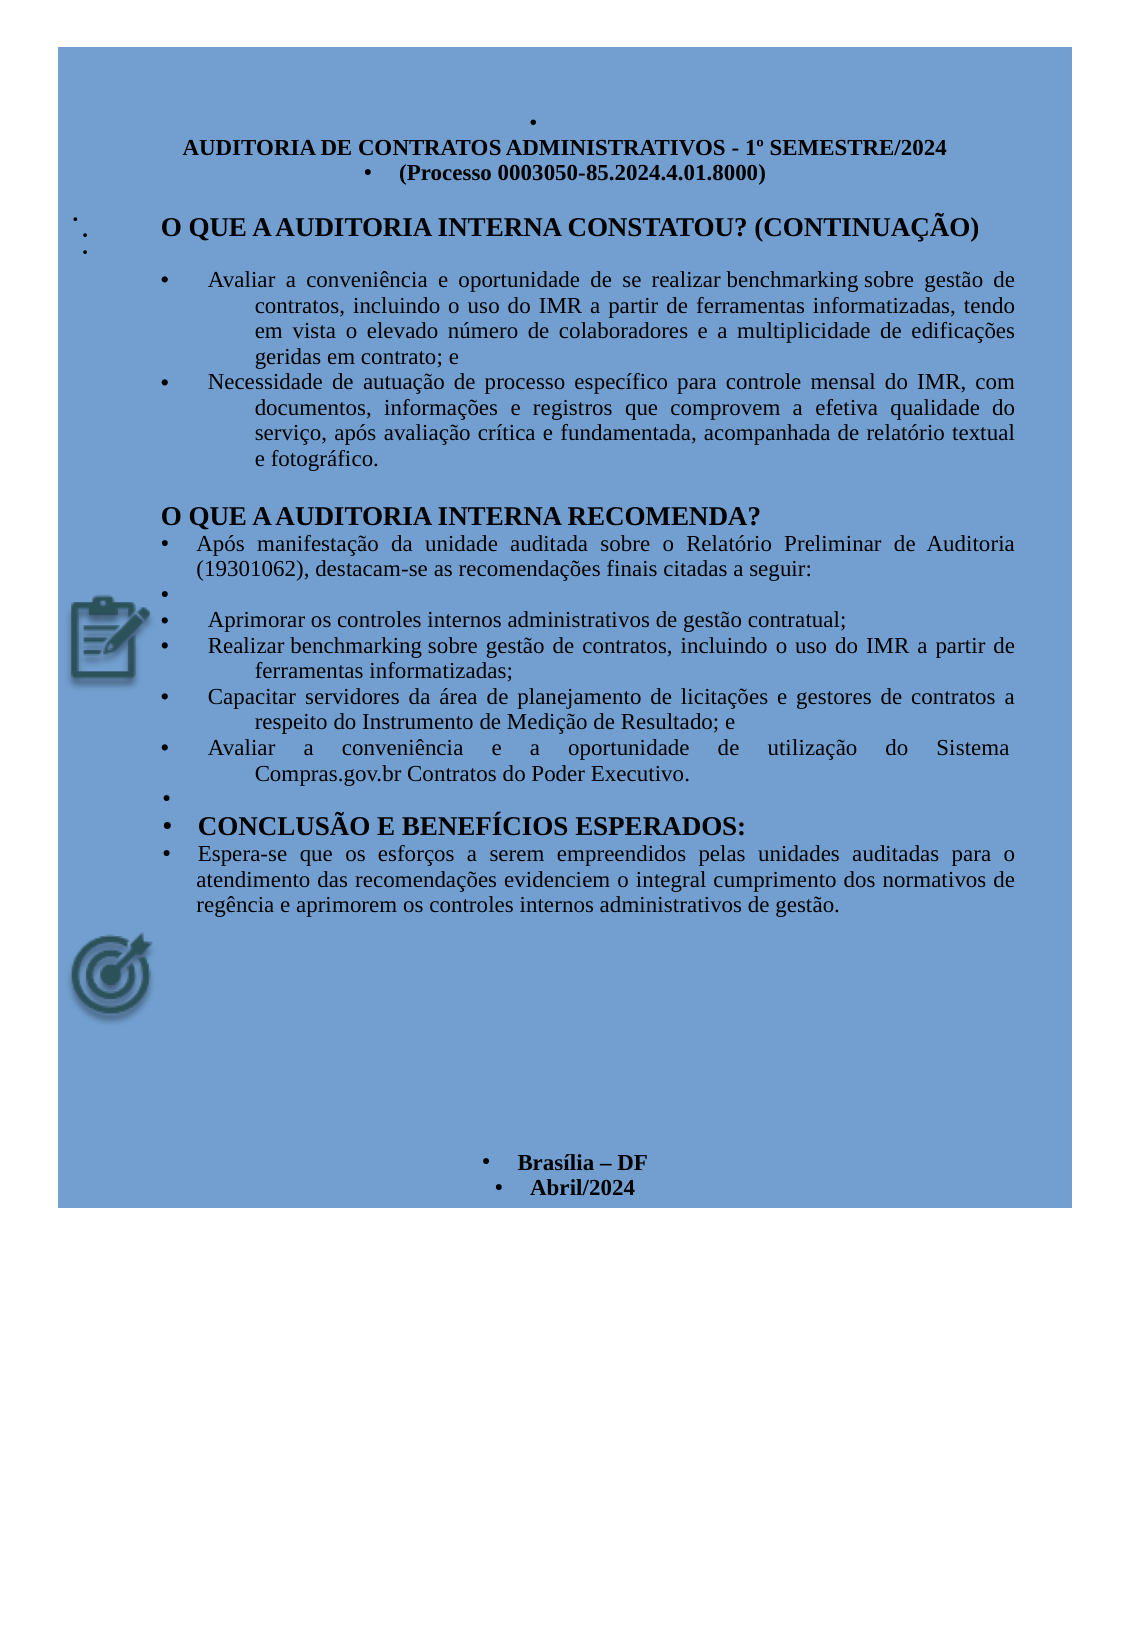

| | | |
| --- | --- | --- |
| AUDITORIA DE CONTRATOS ADMINISTRATIVOS - 1º SEMESTRE/2024 (Processo 0003050-85.2024.4.01.8000) | | |
| | O QUE A AUDITORIA INTERNA CONSTATOU? (CONTINUAÇÃO) Avaliar a conveniência e oportunidade de se realizar benchmarking sobre gestão de contratos, incluindo o uso do IMR a partir de ferramentas informatizadas, tendo em vista o elevado número de colaboradores e a multiplicidade de edificações geridas em contrato; e Necessidade de autuação de processo específico para controle mensal do IMR, com documentos, informações e registros que comprovem a efetiva qualidade do serviço, após avaliação crítica e fundamentada, acompanhada de relatório textual e fotográfico. O QUE A AUDITORIA INTERNA RECOMENDA? Após manifestação da unidade auditada sobre o Relatório Preliminar de Auditoria (19301062), destacam-se as recomendações finais citadas a seguir: Aprimorar os controles internos administrativos de gestão contratual; Realizar benchmarking sobre gestão de contratos, incluindo o uso do IMR a partir de ferramentas informatizadas;  Capacitar servidores da área de planejamento de licitações e gestores de contratos a respeito do Instrumento de Medição de Resultado; e Avaliar a conveniência e a oportunidade de utilização do Sistema Compras.gov.br Contratos do Poder Executivo. CONCLUSÃO E BENEFÍCIOS ESPERADOS: Espera-se que os esforços a serem empreendidos pelas unidades auditadas para o atendimento das recomendações evidenciem o integral cumprimento dos normativos de regência e aprimorem os controles internos administrativos de gestão. | |
| Brasília – DF Abril/2024 | | |